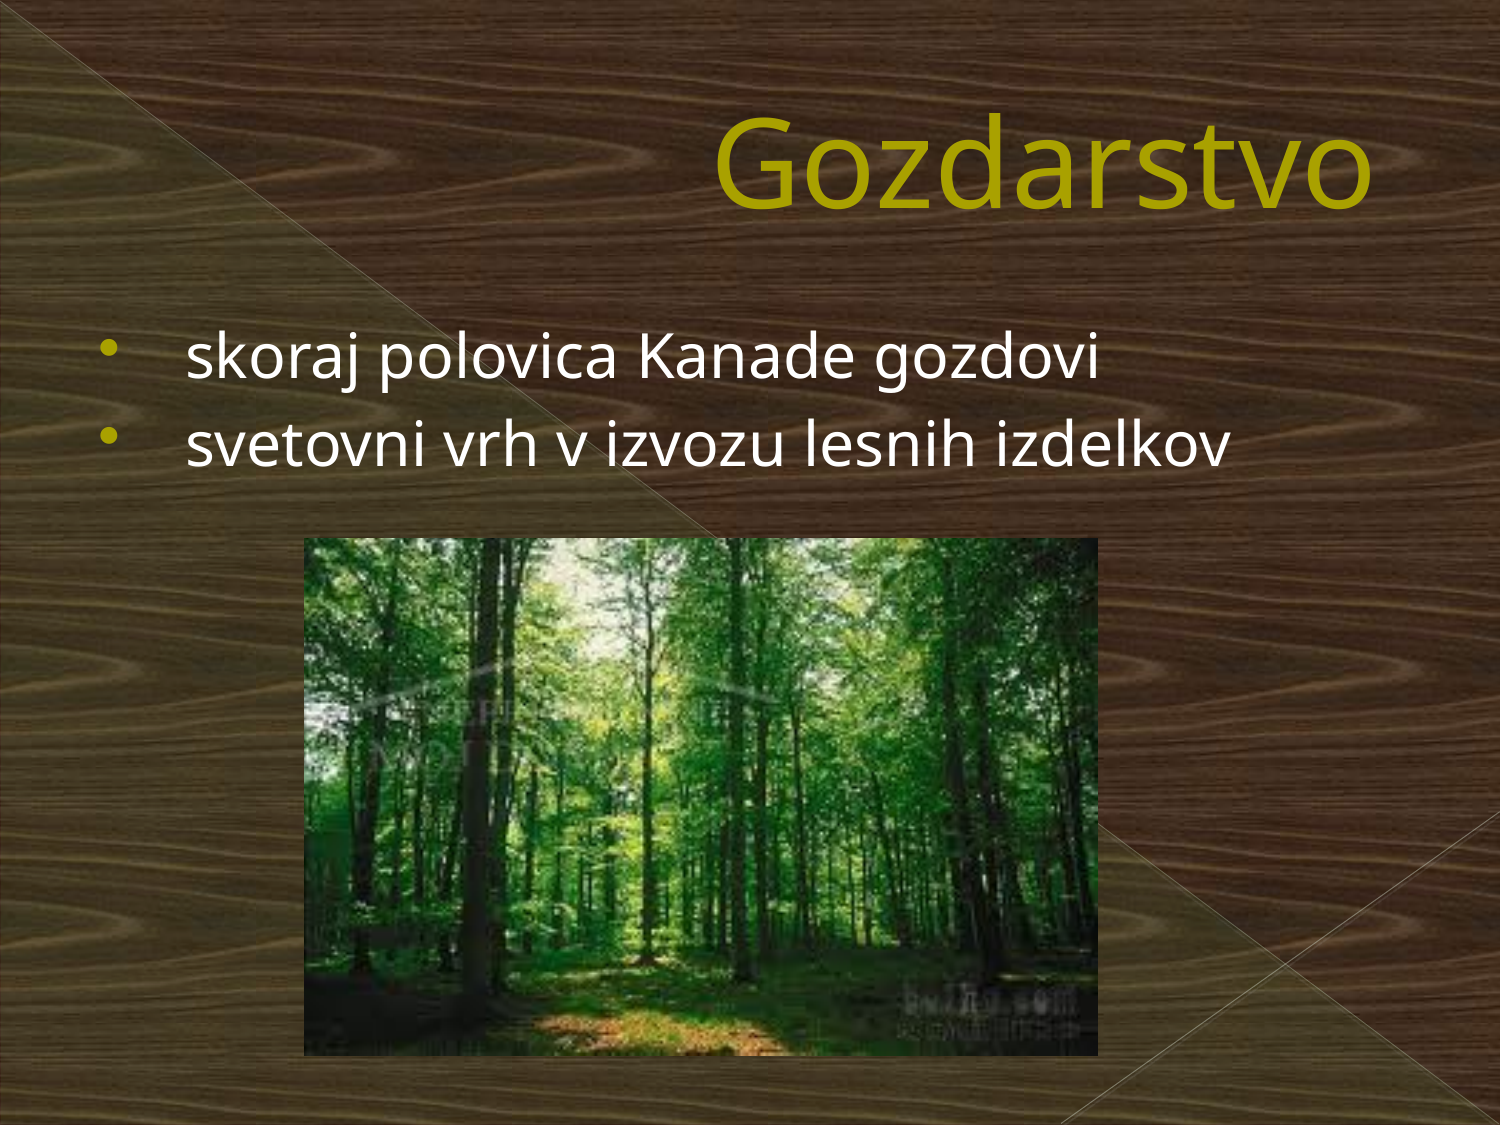

# Gozdarstvo
skoraj polovica Kanade gozdovi
svetovni vrh v izvozu lesnih izdelkov